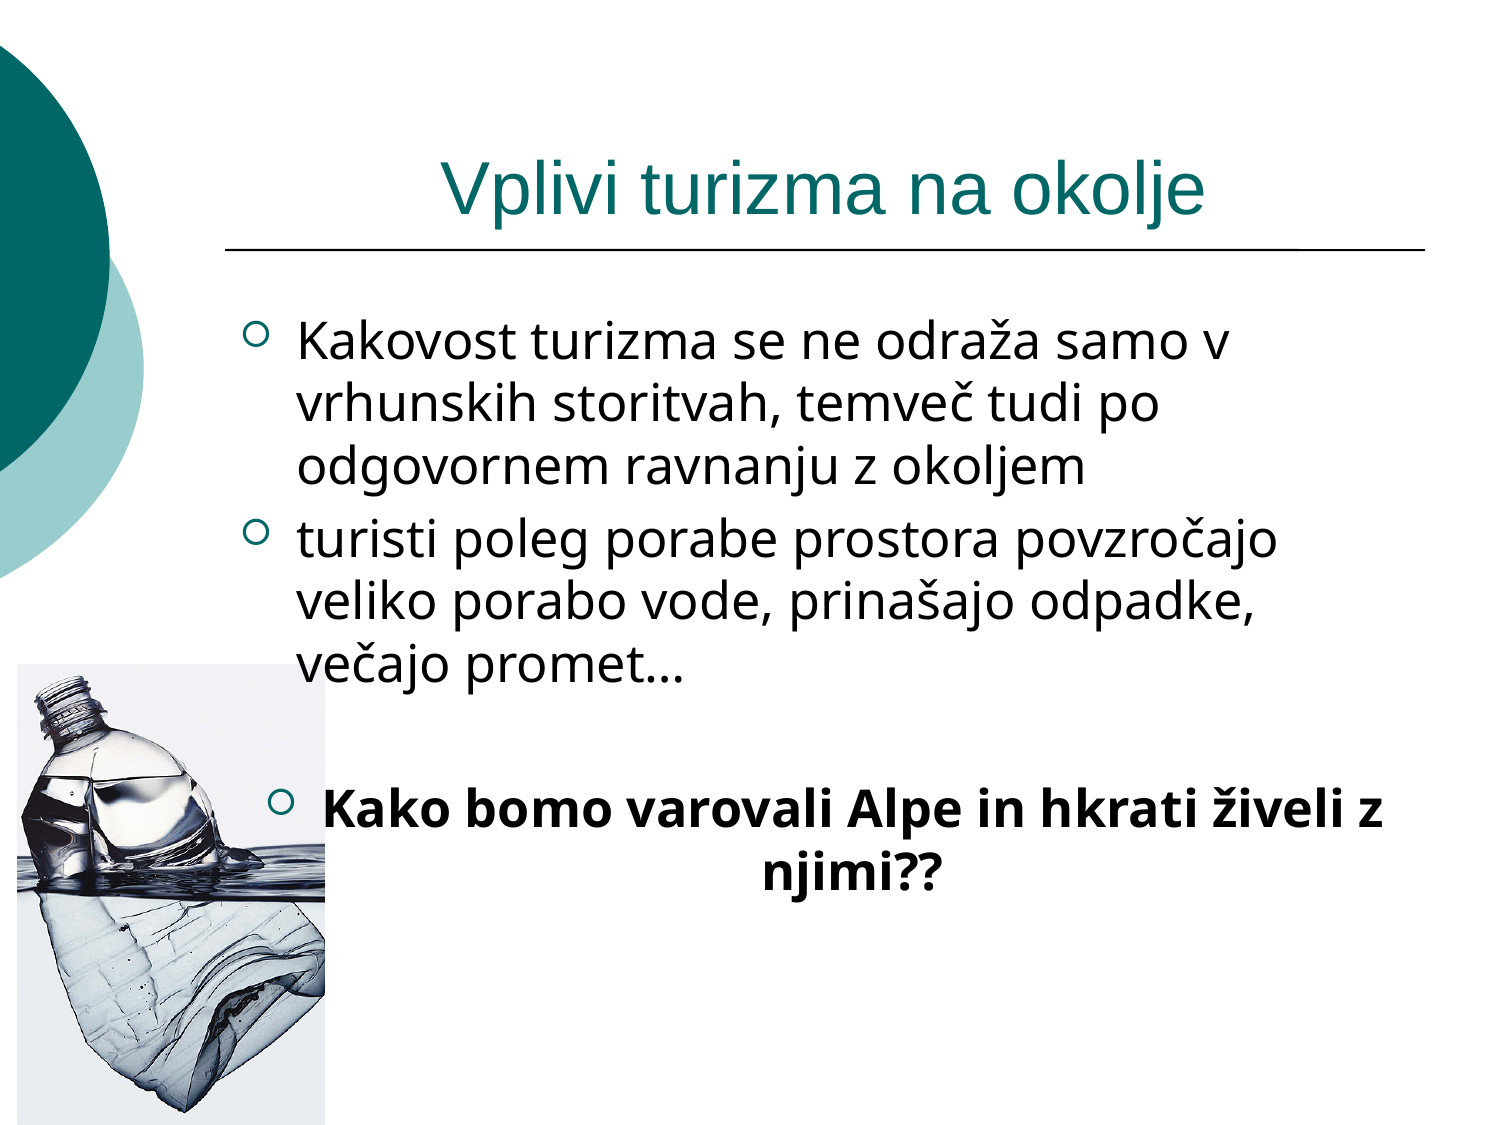

# Vplivi turizma na okolje
Kakovost turizma se ne odraža samo v vrhunskih storitvah, temveč tudi po odgovornem ravnanju z okoljem
turisti poleg porabe prostora povzročajo veliko porabo vode, prinašajo odpadke, večajo promet…
Kako bomo varovali Alpe in hkrati živeli z njimi??